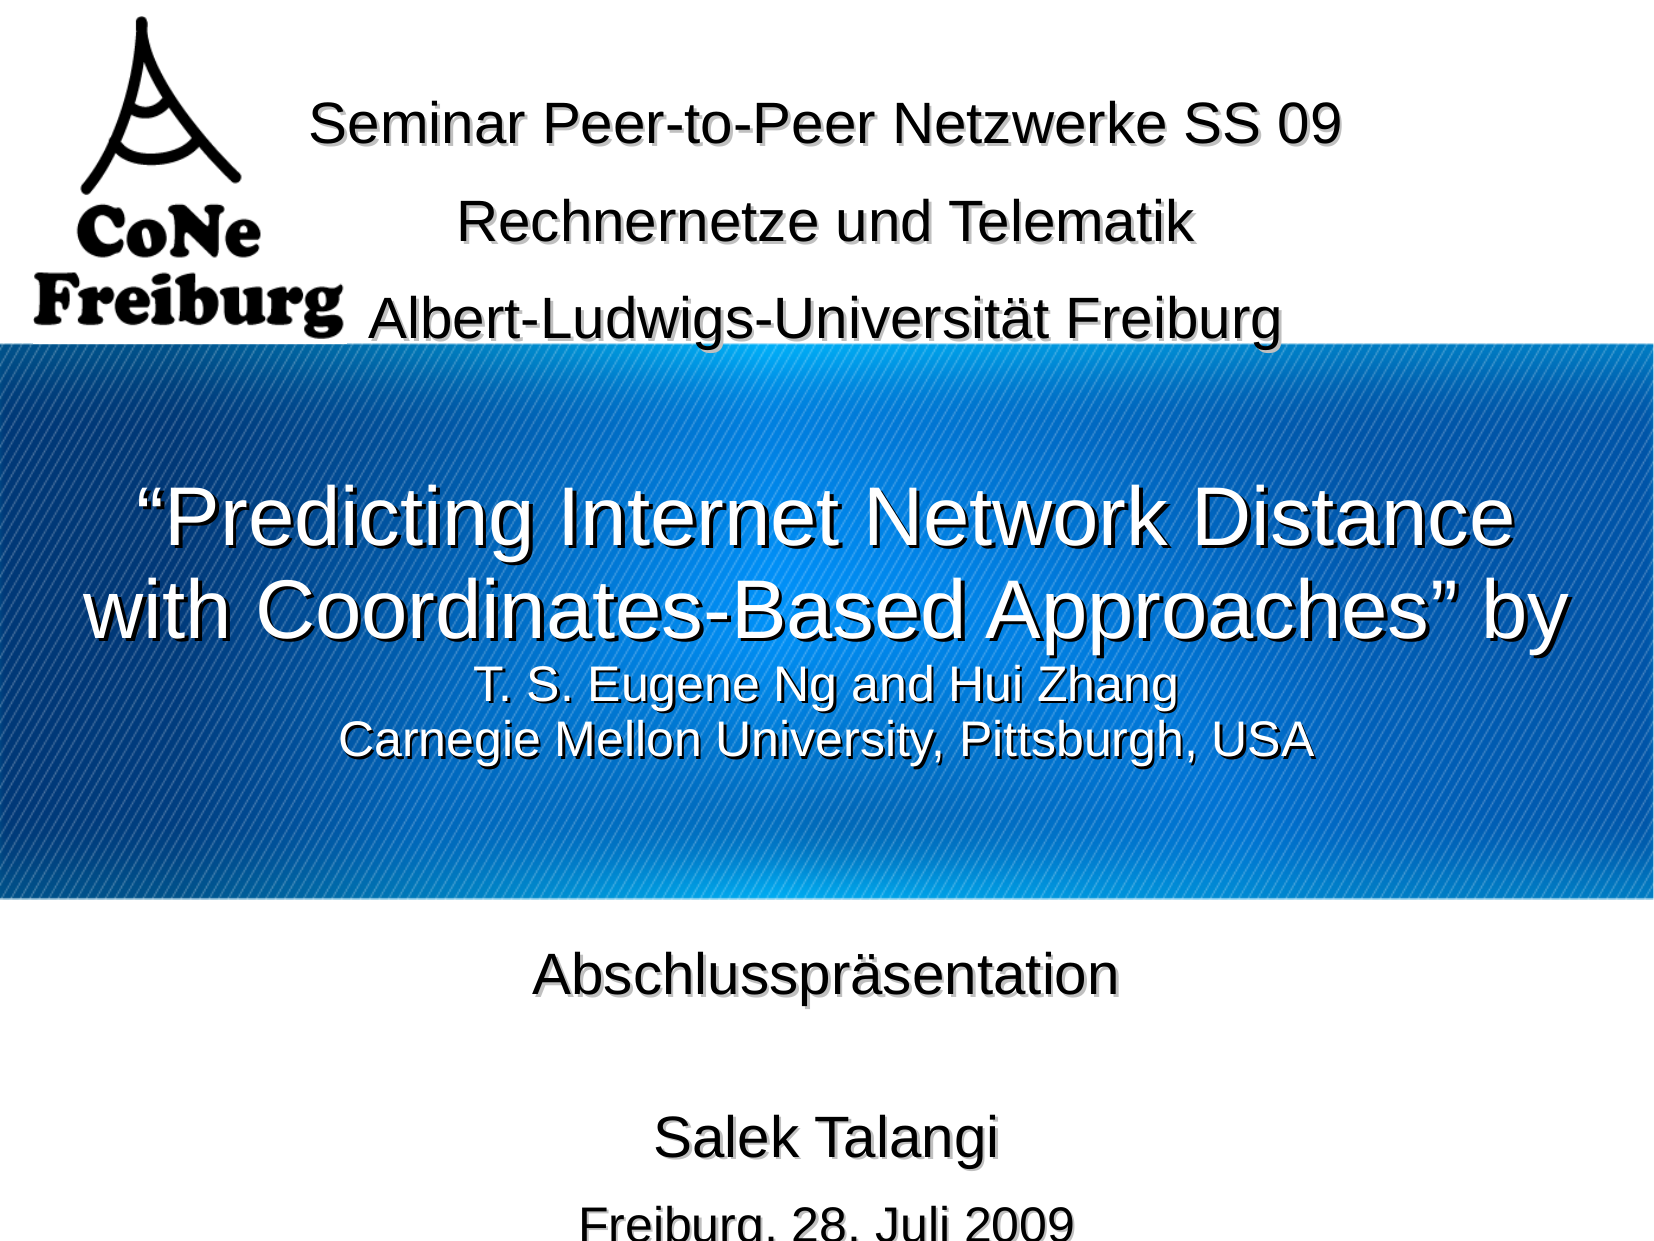

Seminar Peer-to-Peer Netzwerke SS 09
Rechnernetze und Telematik
Albert-Ludwigs-Universität Freiburg
# “Predicting Internet Network Distance with Coordinates-Based Approaches” by T. S. Eugene Ng and Hui Zhang Carnegie Mellon University, Pittsburgh, USA
Abschlusspräsentation
Salek Talangi
Freiburg, 28. Juli 2009